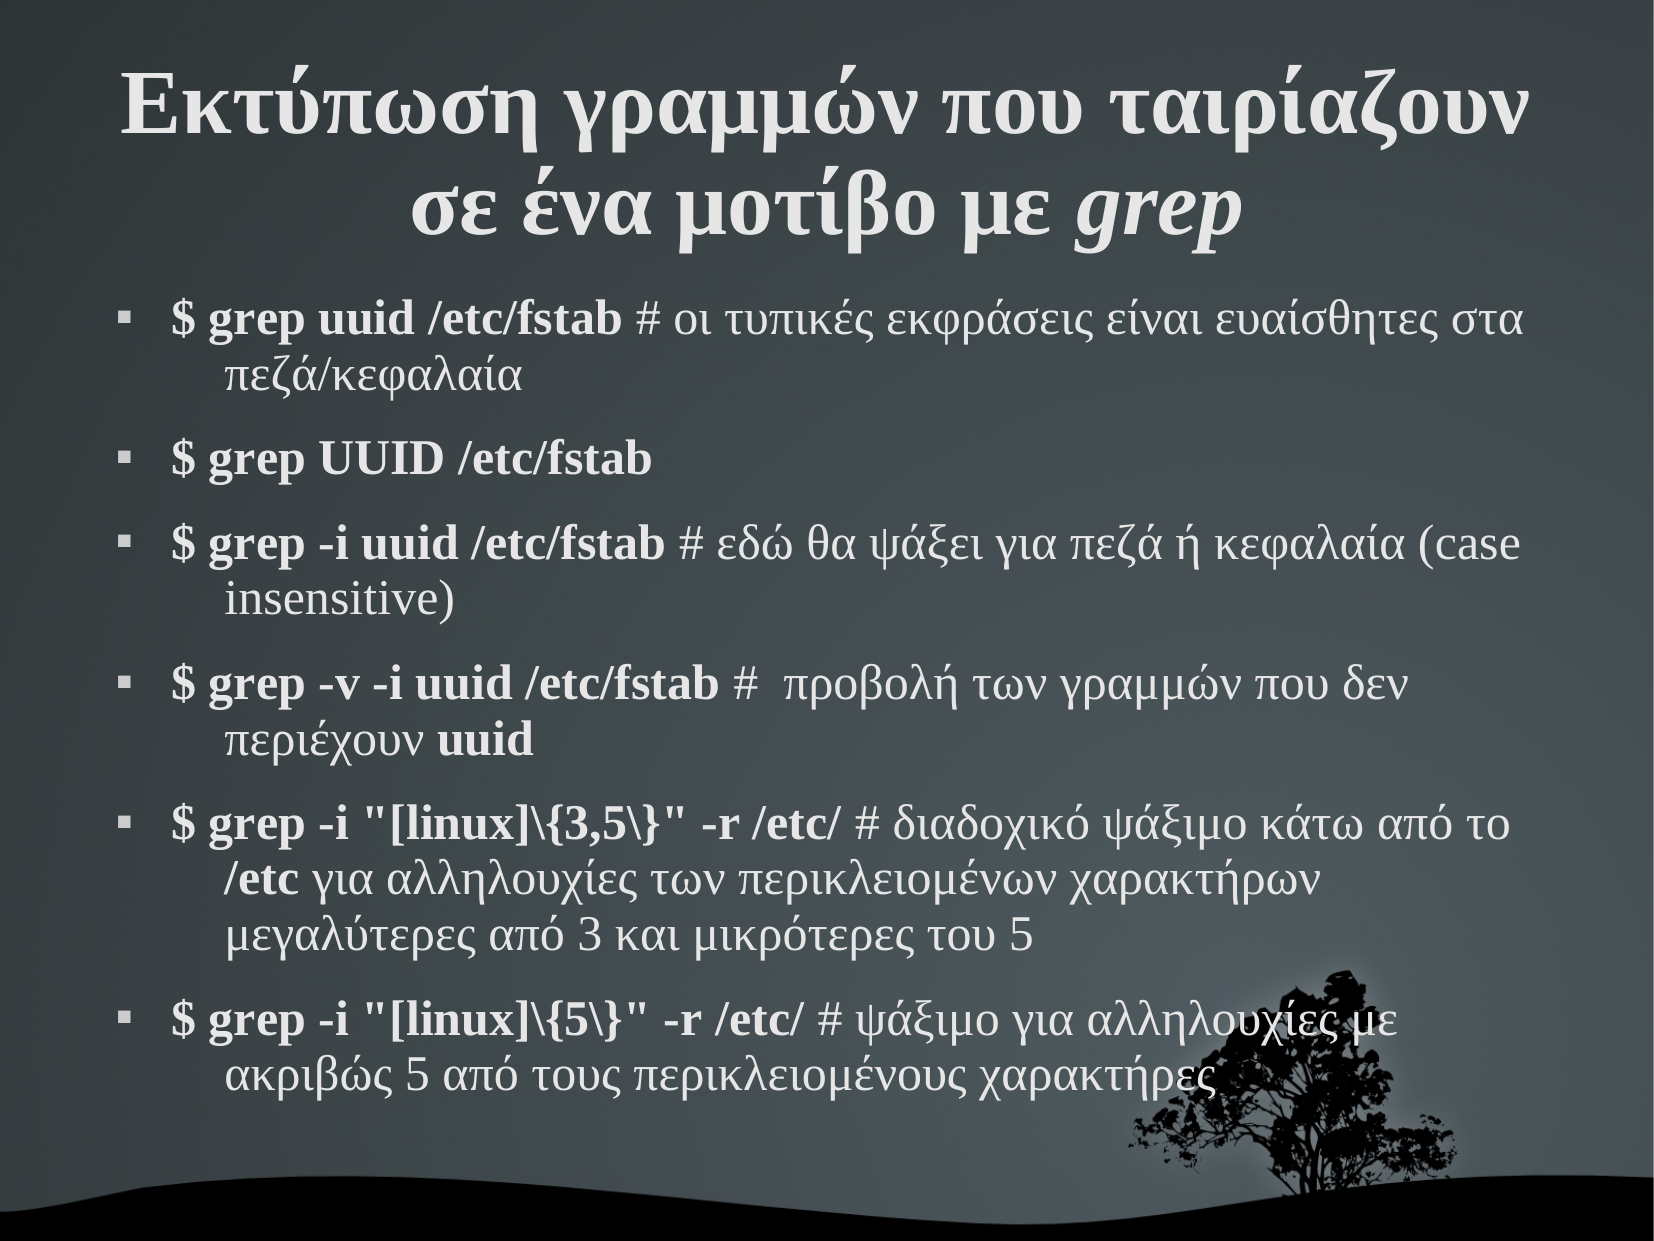

Εκτύπωση γραμμών που ταιρίαζουν σε ένα μοτίβο με grep
# $ grep uuid /etc/fstab # οι τυπικές εκφράσεις είναι ευαίσθητες στα πεζά/κεφαλαία
$ grep UUID /etc/fstab
$ grep -i uuid /etc/fstab # εδώ θα ψάξει για πεζά ή κεφαλαία (case insensitive)
$ grep -v -i uuid /etc/fstab # προβολή των γραμμών που δεν περιέχουν uuid
$ grep -i "[linux]\{3,5\}" -r /etc/ # διαδοχικό ψάξιμο κάτω από το /etc για αλληλουχίες των περικλειομένων χαρακτήρων μεγαλύτερες από 3 και μικρότερες του 5
$ grep -i "[linux]\{5\}" -r /etc/ # ψάξιμο για αλληλουχίες με ακριβώς 5 από τους περικλειομένους χαρακτήρες